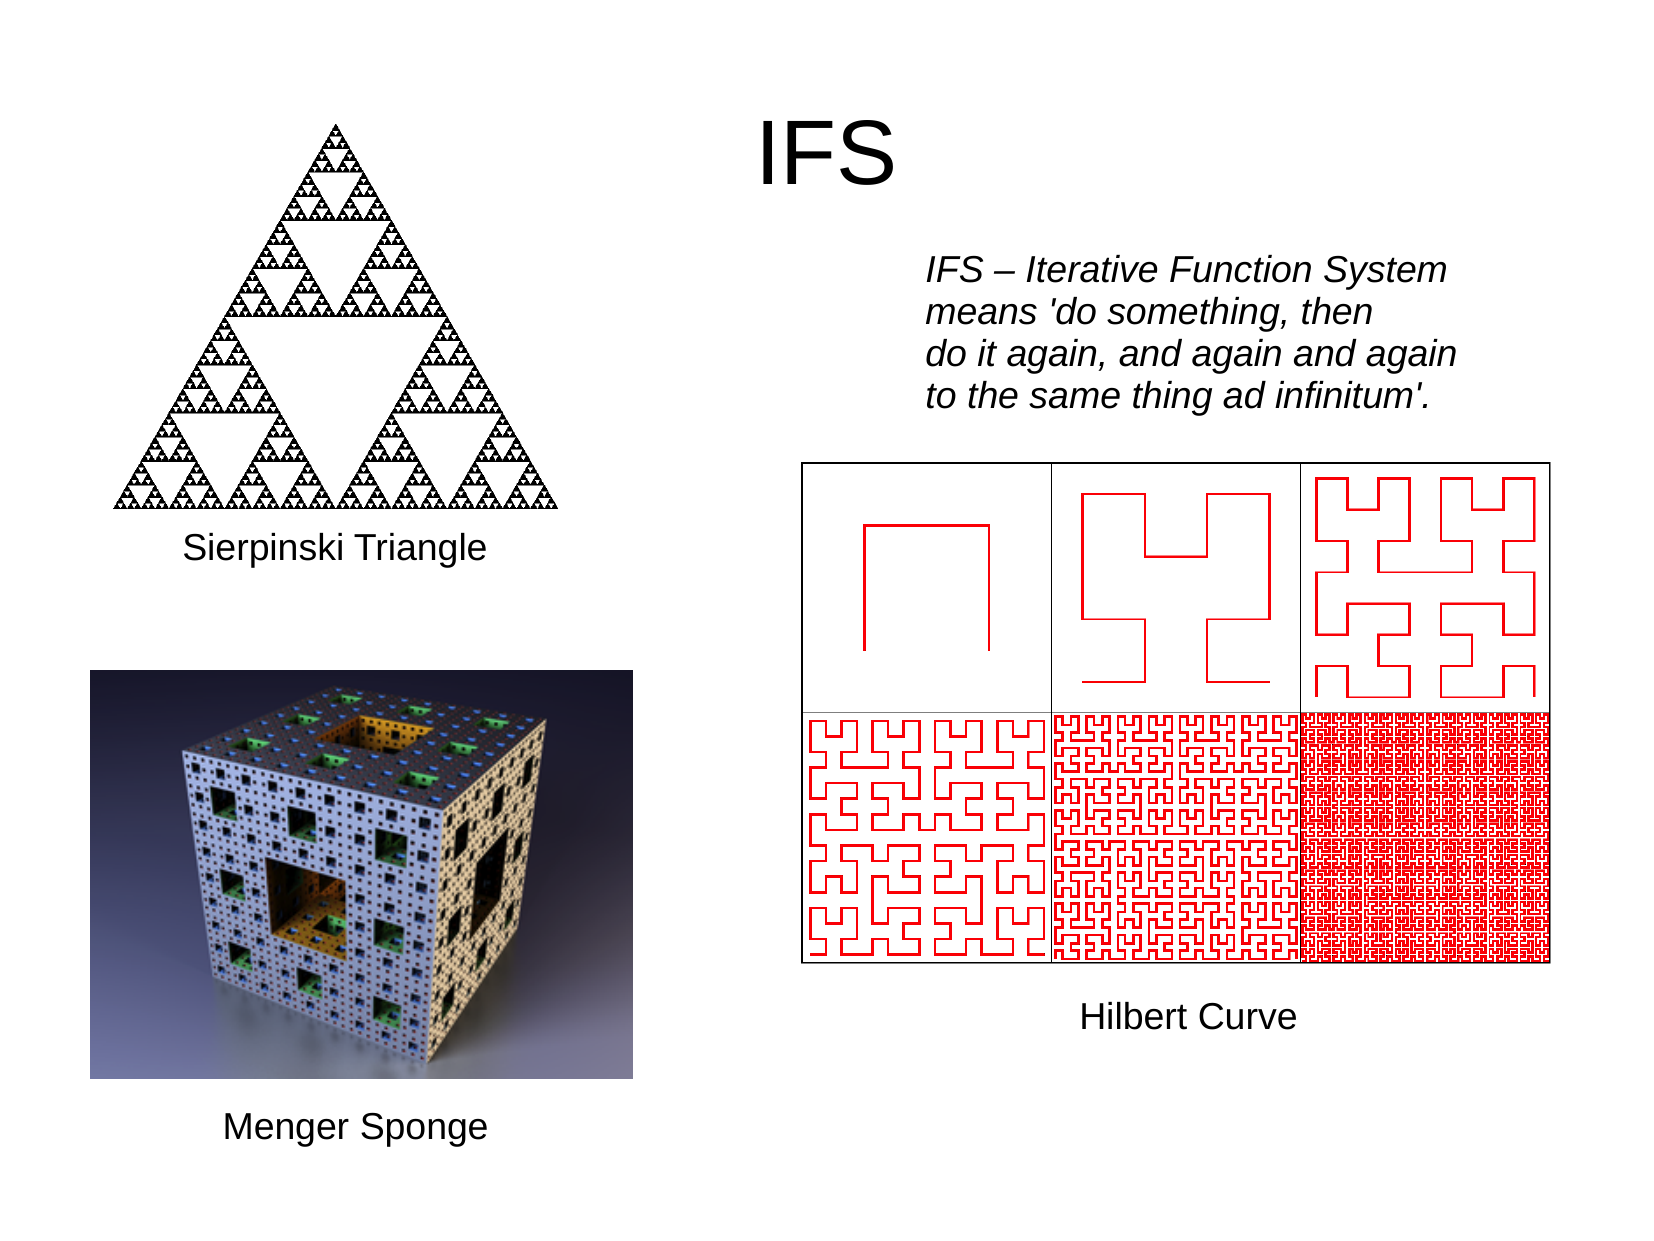

# IFS
IFS – Iterative Function System
means 'do something, then
do it again, and again and again
to the same thing ad infinitum'.
Sierpinski Triangle
Hilbert Curve
Menger Sponge